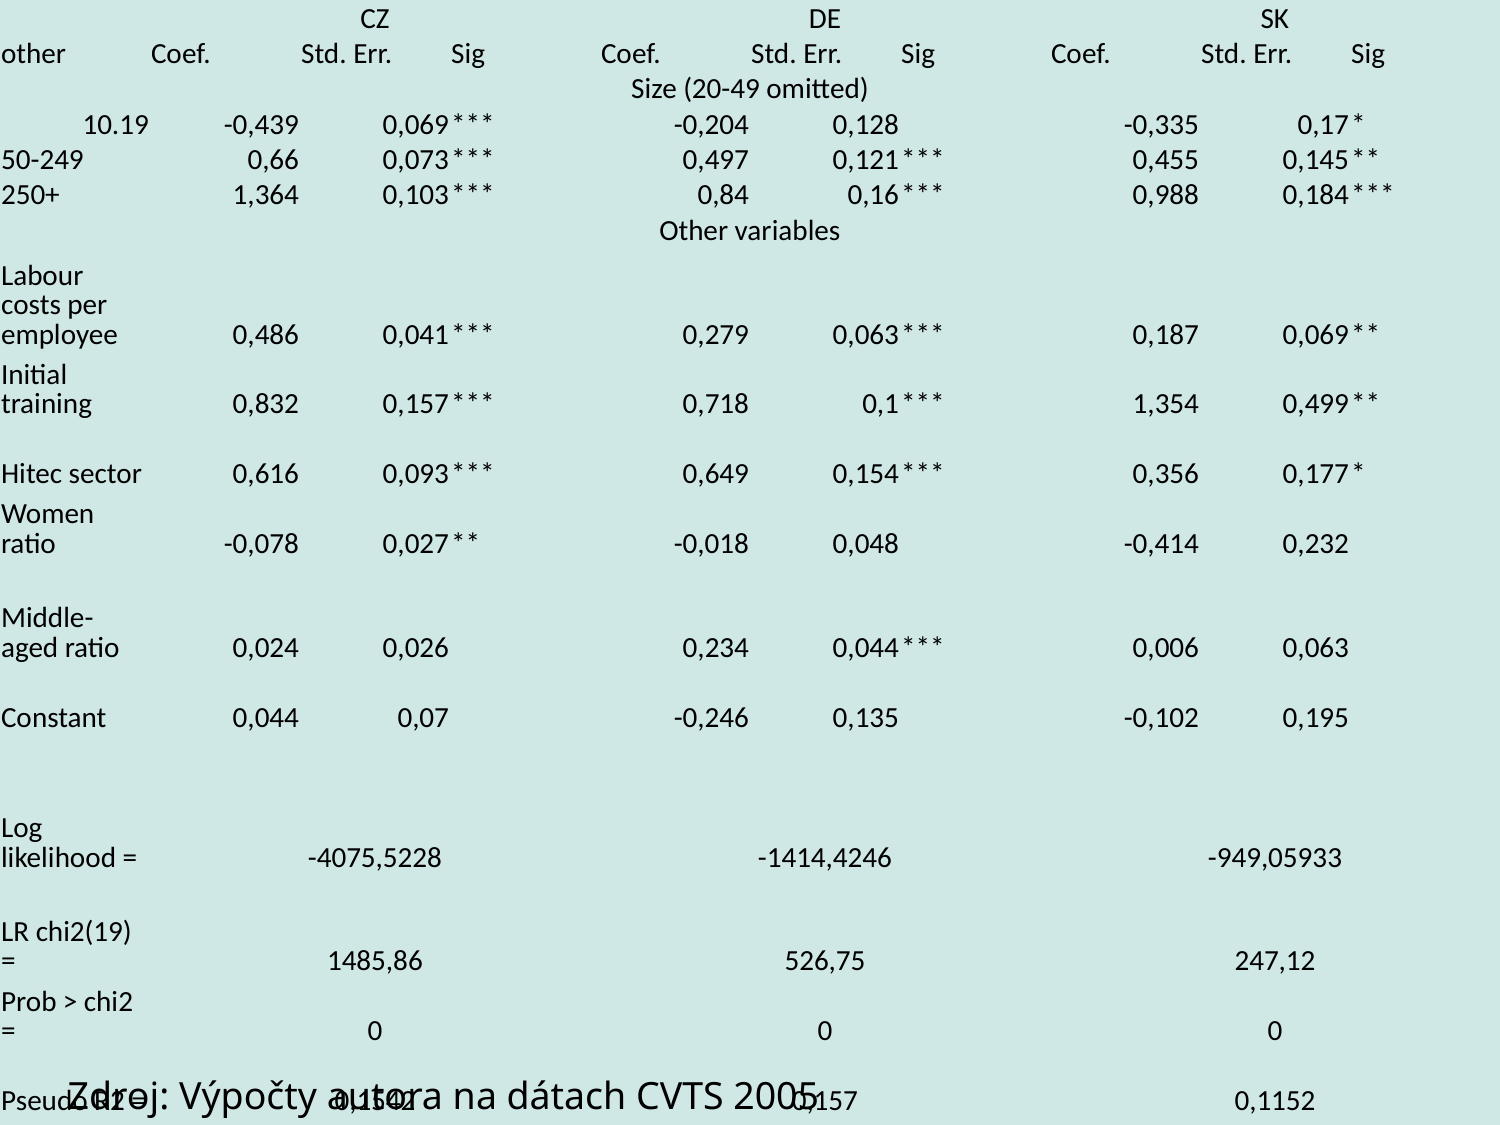

| | CZ | | | DE | | | SK | | |
| --- | --- | --- | --- | --- | --- | --- | --- | --- | --- |
| other | Coef. | Std. Err. | Sig | Coef. | Std. Err. | Sig | Coef. | Std. Err. | Sig |
| Size (20-49 omitted) | | | | | | | | | |
| 10.19 | -0,439 | 0,069 | \*\*\* | -0,204 | 0,128 | | -0,335 | 0,17 | \* |
| 50-249 | 0,66 | 0,073 | \*\*\* | 0,497 | 0,121 | \*\*\* | 0,455 | 0,145 | \*\* |
| 250+ | 1,364 | 0,103 | \*\*\* | 0,84 | 0,16 | \*\*\* | 0,988 | 0,184 | \*\*\* |
| Other variables | | | | | | | | | |
| Labour costs per employee | 0,486 | 0,041 | \*\*\* | 0,279 | 0,063 | \*\*\* | 0,187 | 0,069 | \*\* |
| Initial training | 0,832 | 0,157 | \*\*\* | 0,718 | 0,1 | \*\*\* | 1,354 | 0,499 | \*\* |
| Hitec sector | 0,616 | 0,093 | \*\*\* | 0,649 | 0,154 | \*\*\* | 0,356 | 0,177 | \* |
| Women ratio | -0,078 | 0,027 | \*\* | -0,018 | 0,048 | | -0,414 | 0,232 | |
| Middle-aged ratio | 0,024 | 0,026 | | 0,234 | 0,044 | \*\*\* | 0,006 | 0,063 | |
| | | | | | | | | | |
| Constant | 0,044 | 0,07 | | -0,246 | 0,135 | | -0,102 | 0,195 | |
| | | | | | | | | | |
| Log likelihood = | -4075,5228 | | | -1414,4246 | | | -949,05933 | | |
| LR chi2(19) = | 1485,86 | | | 526,75 | | | 247,12 | | |
| Prob > chi2 = | 0 | | | 0 | | | 0 | | |
| Pseudo R2 = | 0,1542 | | | 0,157 | | | 0,1152 | | |
| Number of obs. = | 7581 | | | 2857 | | | 1612 | | |
Zdroj: Výpočty autora na dátach CVTS 2005